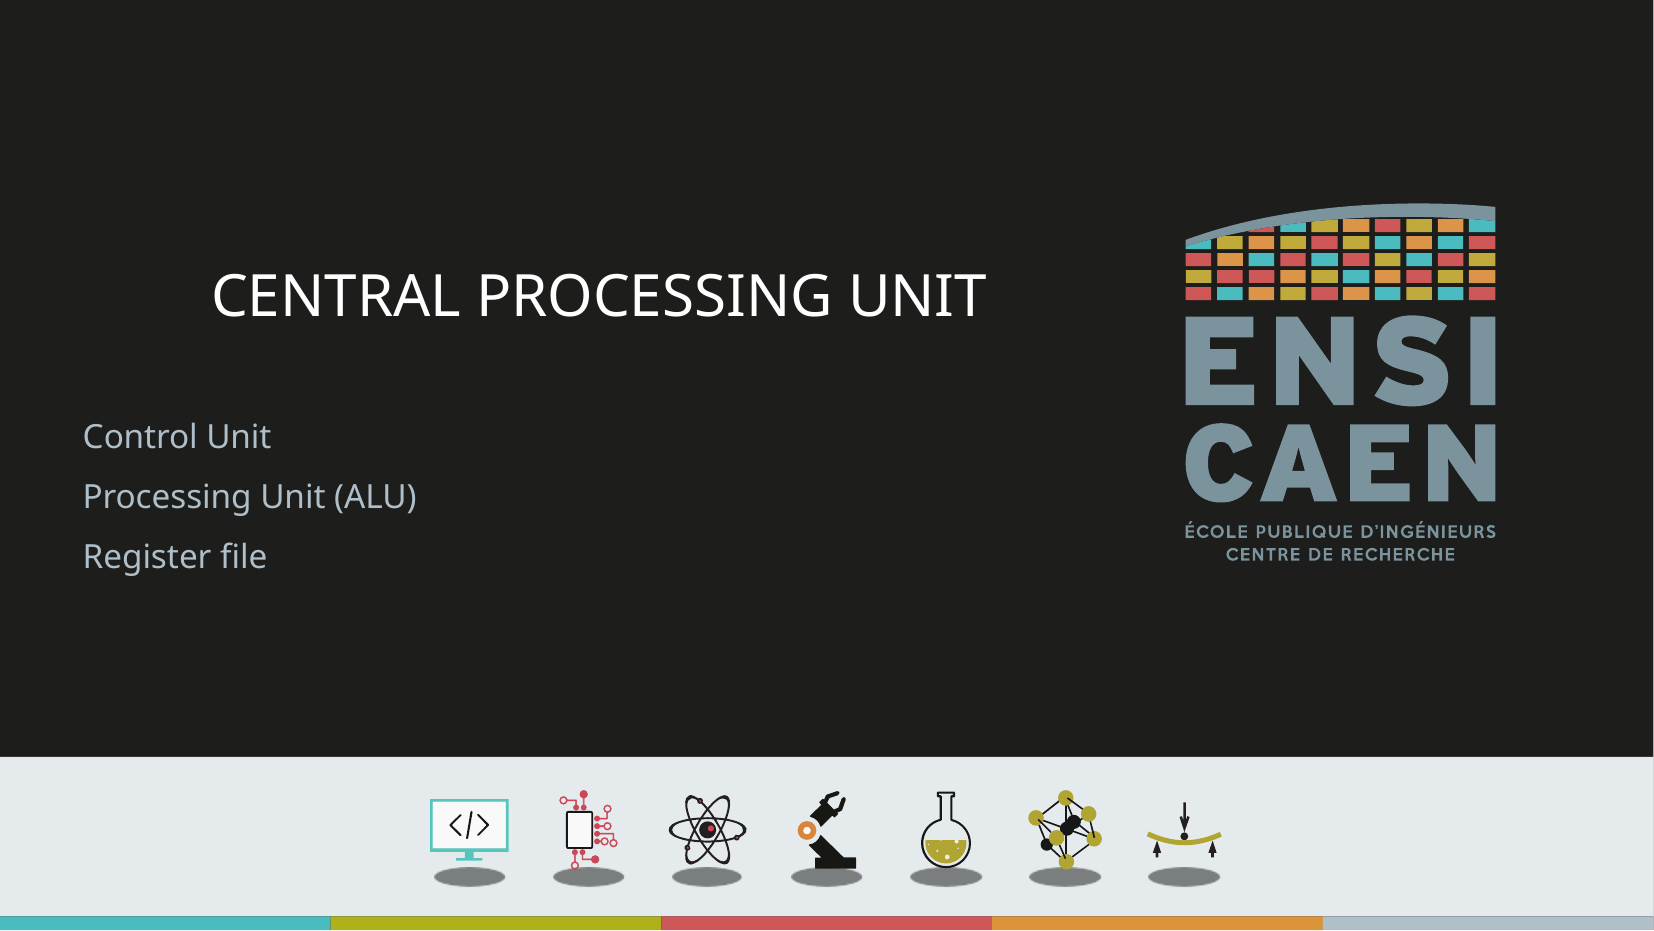

# Central Processing unit
Control Unit
Processing Unit (ALU)
Register file